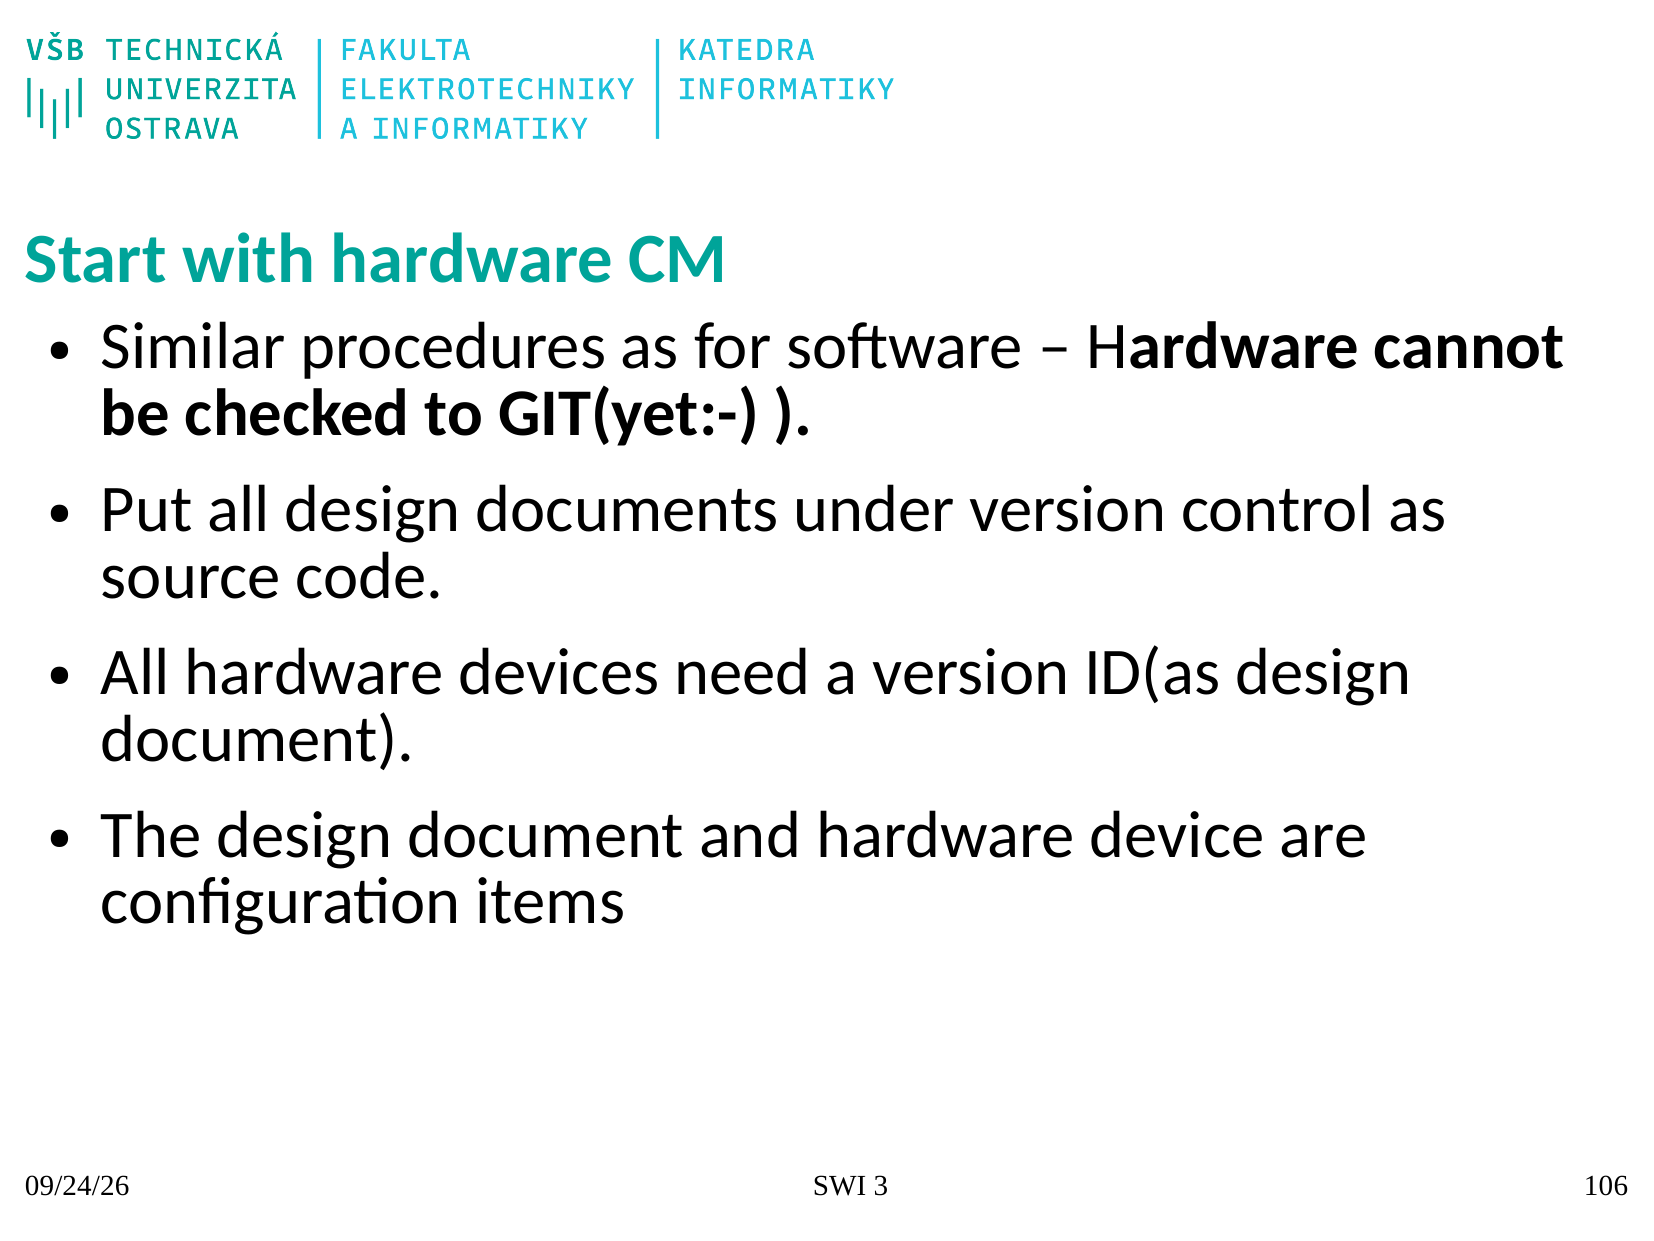

# Start with hardware CM
Similar procedures as for software – Hardware cannot be checked to GIT(yet:-) ).
Put all design documents under version control as source code.
All hardware devices need a version ID(as design document).
The design document and hardware device are configuration items
SWI 3
106